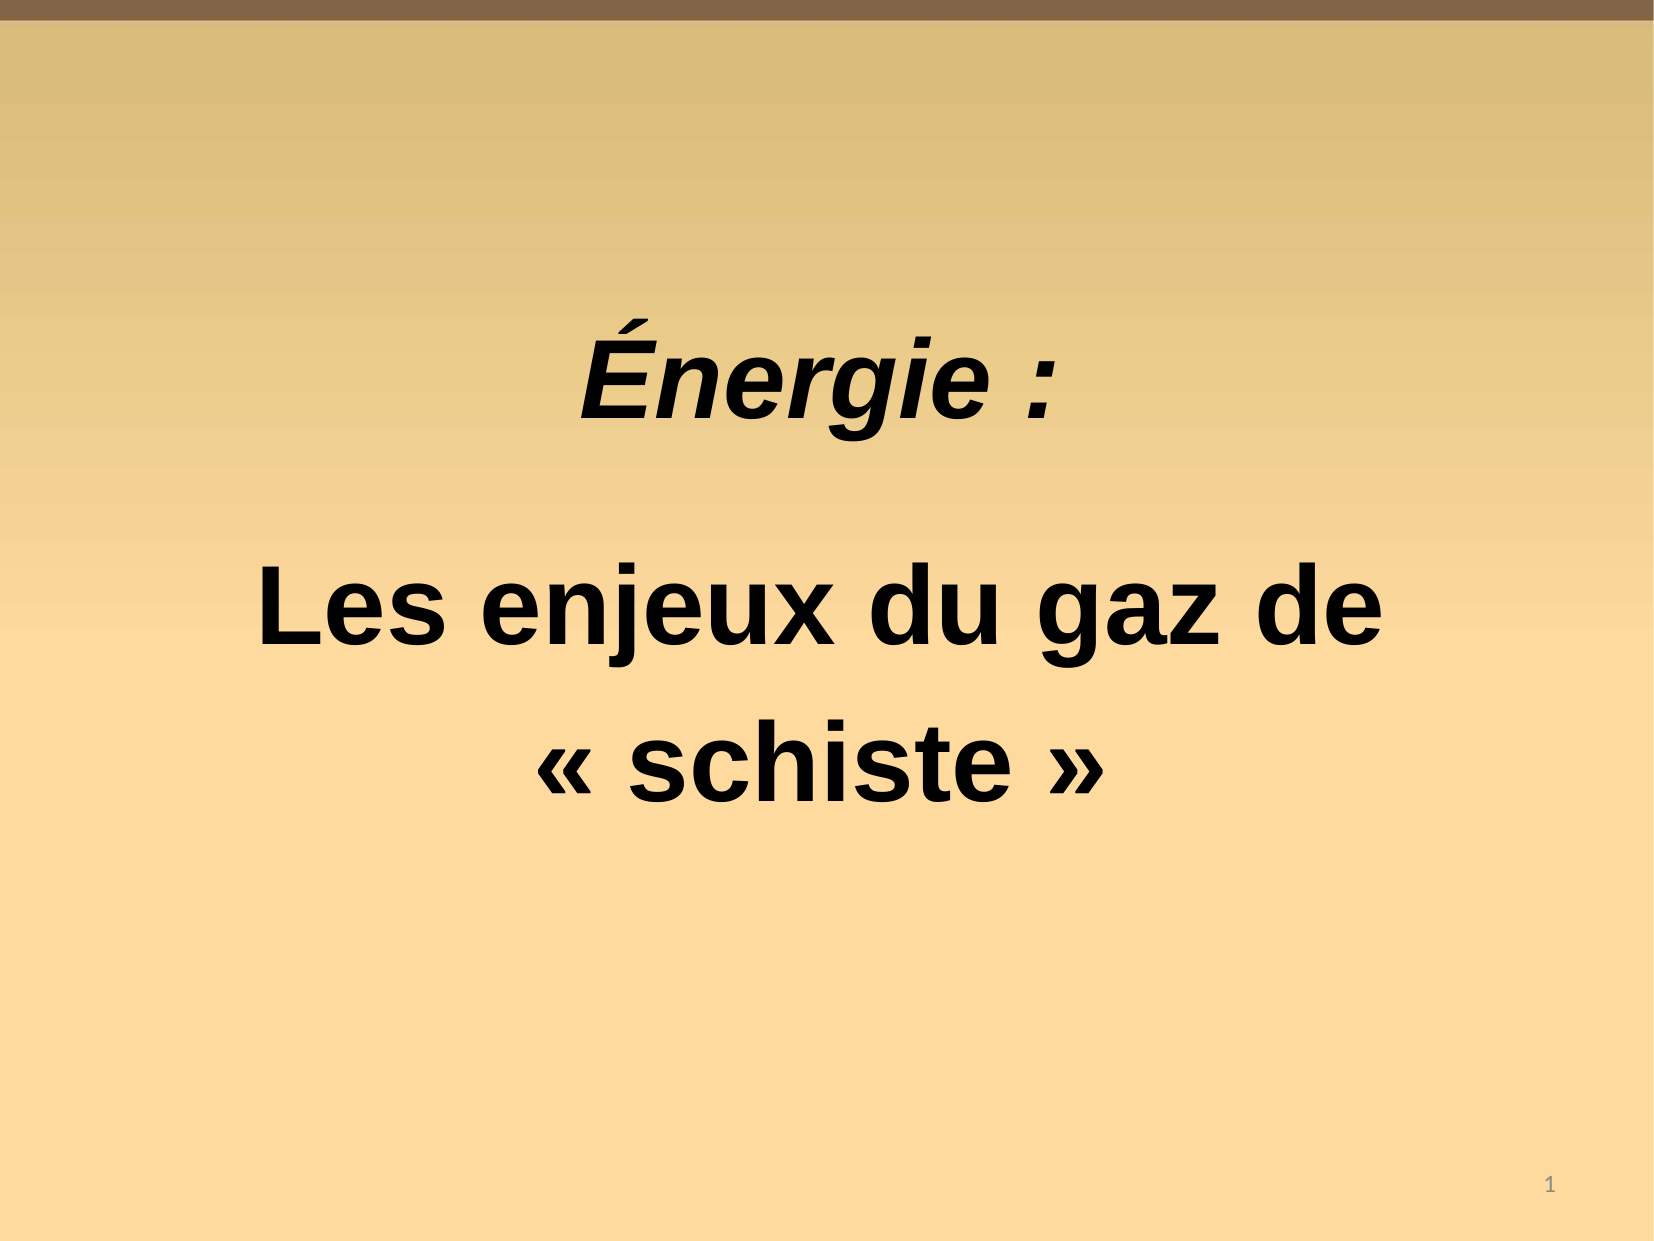

Énergie :
Les enjeux du gaz de « schiste »